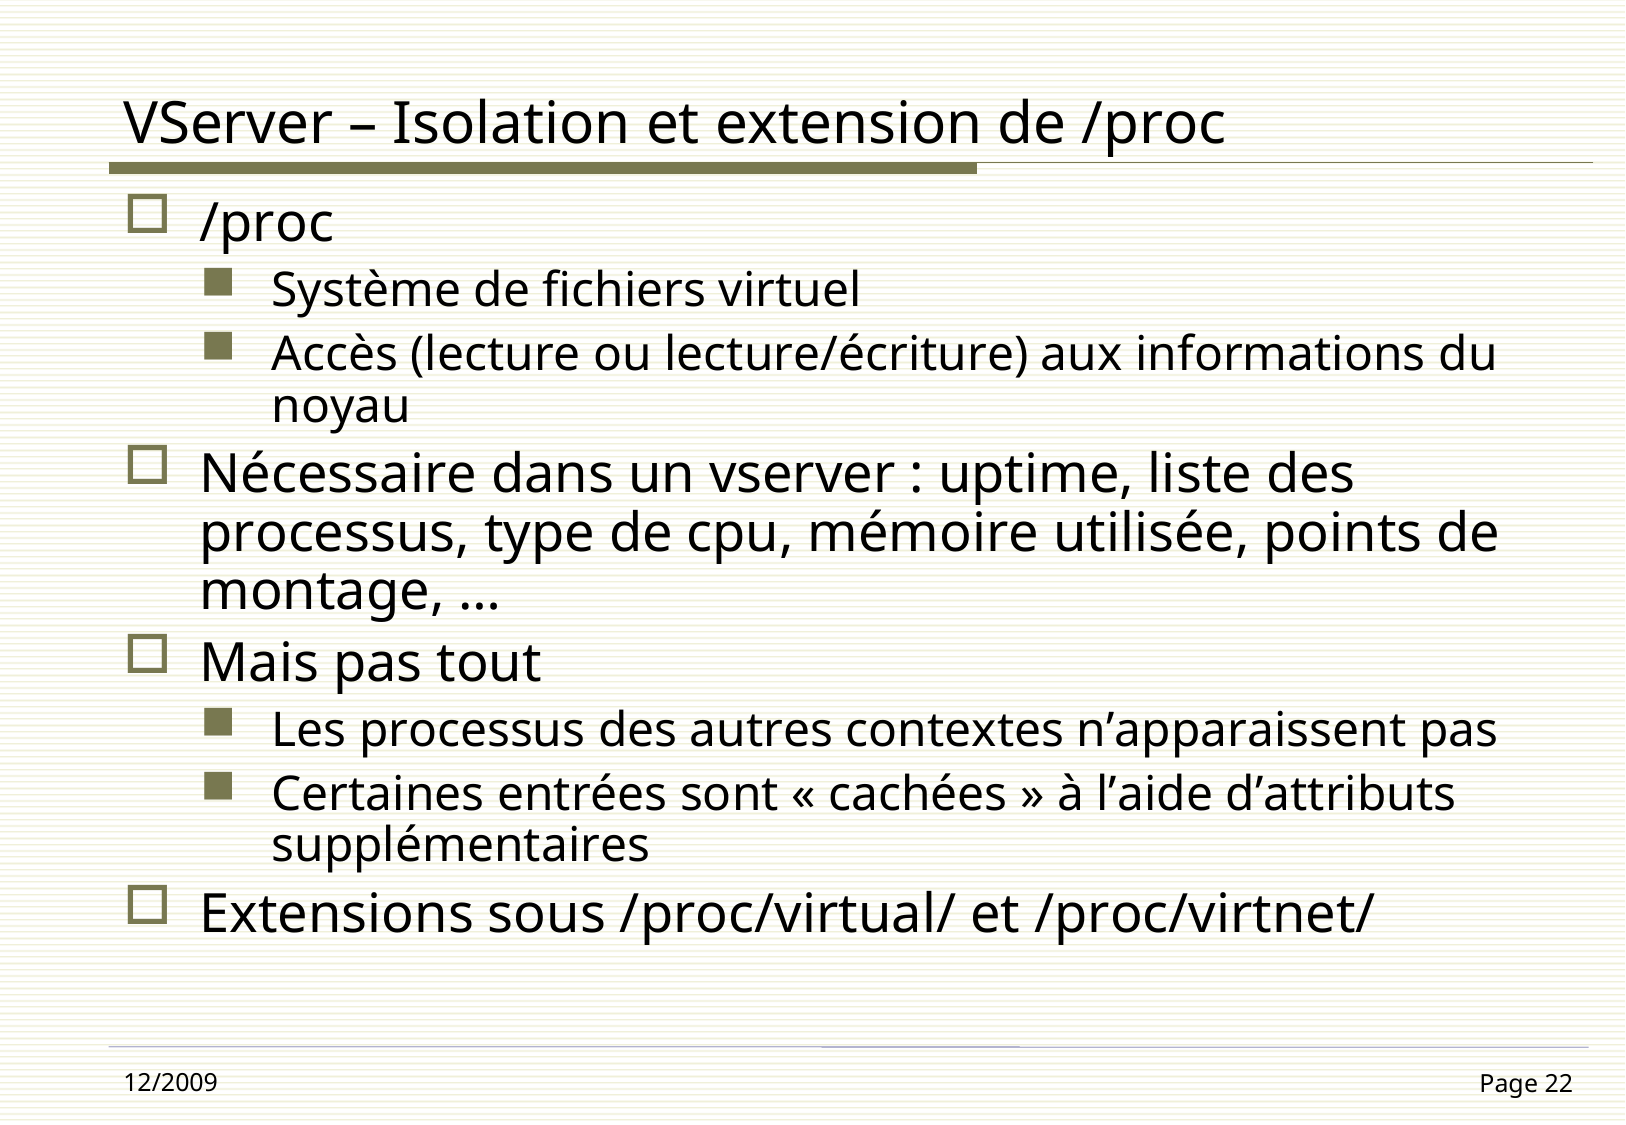

# VServer – Isolation et extension de /proc
/proc
Système de fichiers virtuel
Accès (lecture ou lecture/écriture) aux informations du noyau
Nécessaire dans un vserver : uptime, liste des processus, type de cpu, mémoire utilisée, points de montage, …
Mais pas tout
Les processus des autres contextes n’apparaissent pas
Certaines entrées sont « cachées » à l’aide d’attributs supplémentaires
Extensions sous /proc/virtual/ et /proc/virtnet/
22